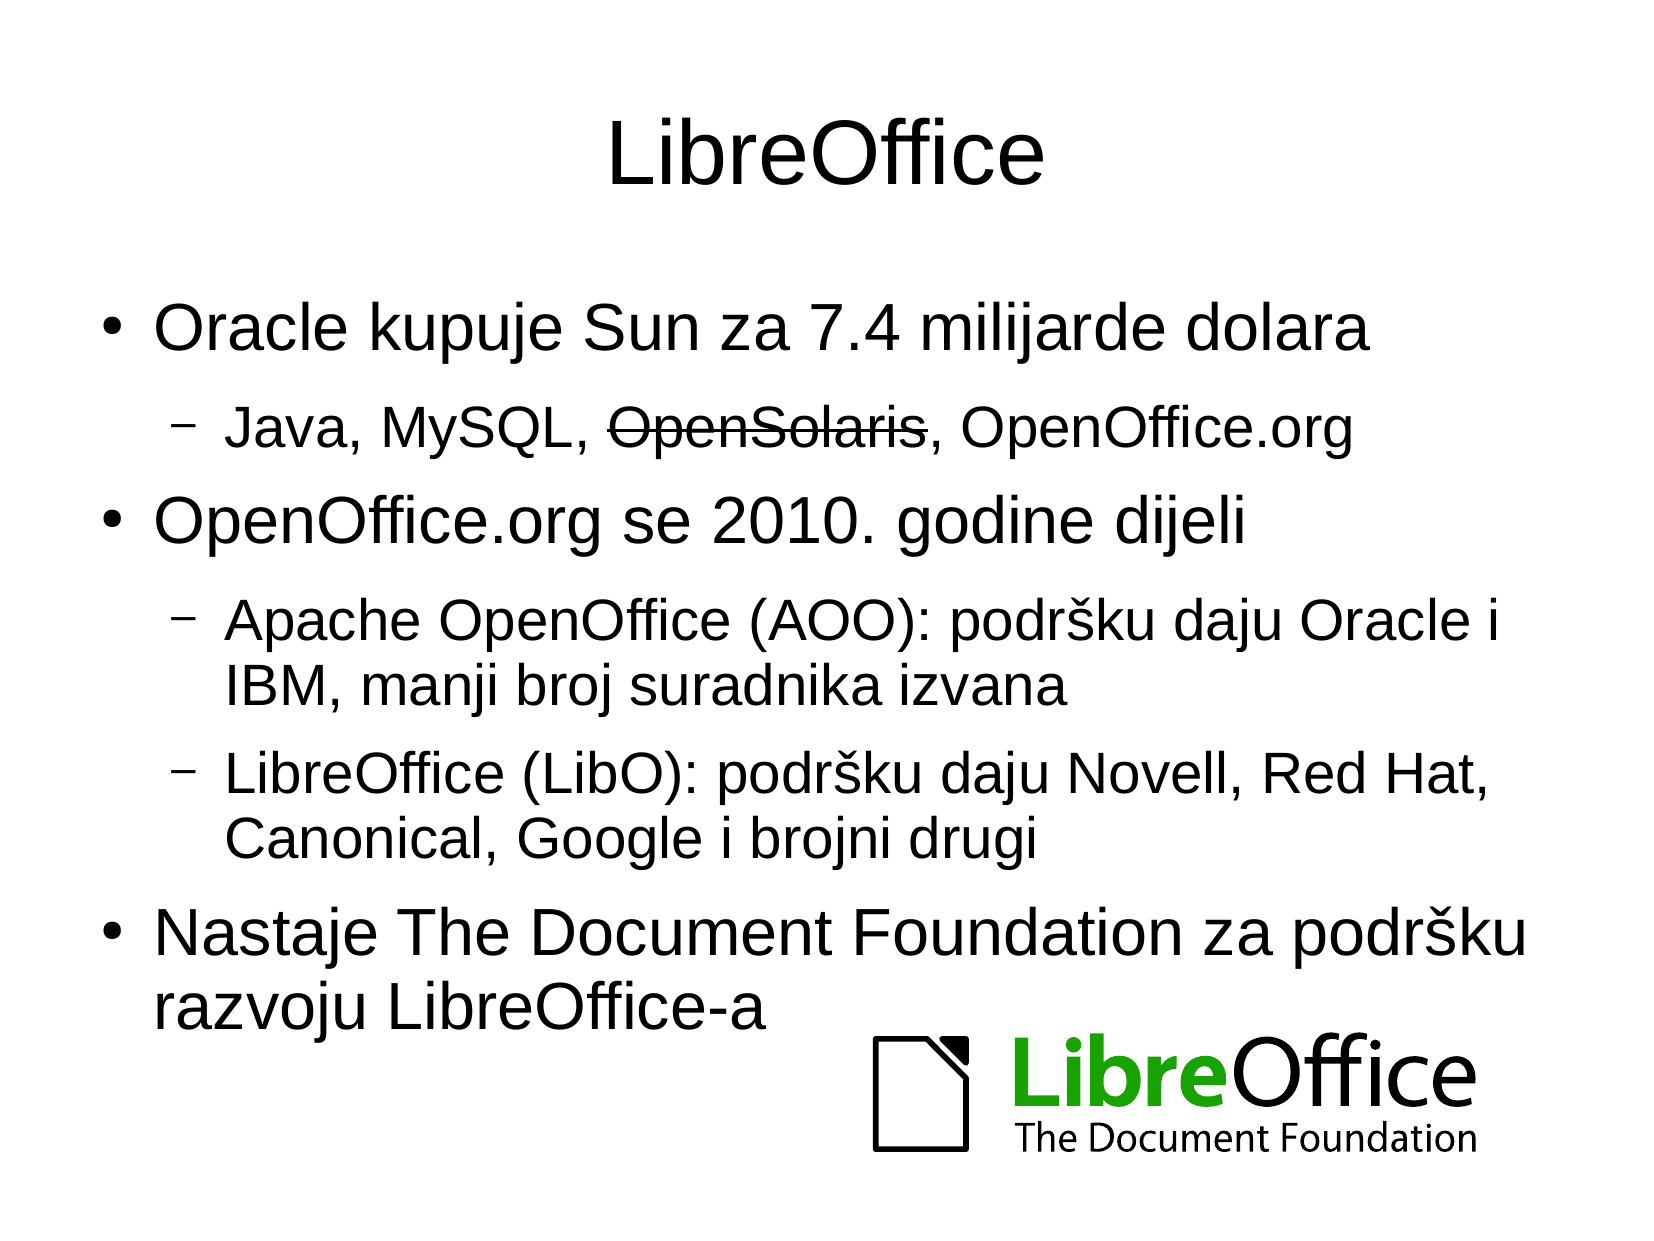

# LibreOffice
Oracle kupuje Sun za 7.4 milijarde dolara
Java, MySQL, OpenSolaris, OpenOffice.org
OpenOffice.org se 2010. godine dijeli
Apache OpenOffice (AOO): podršku daju Oracle i IBM, manji broj suradnika izvana
LibreOffice (LibO): podršku daju Novell, Red Hat, Canonical, Google i brojni drugi
Nastaje The Document Foundation za podršku razvoju LibreOffice-a